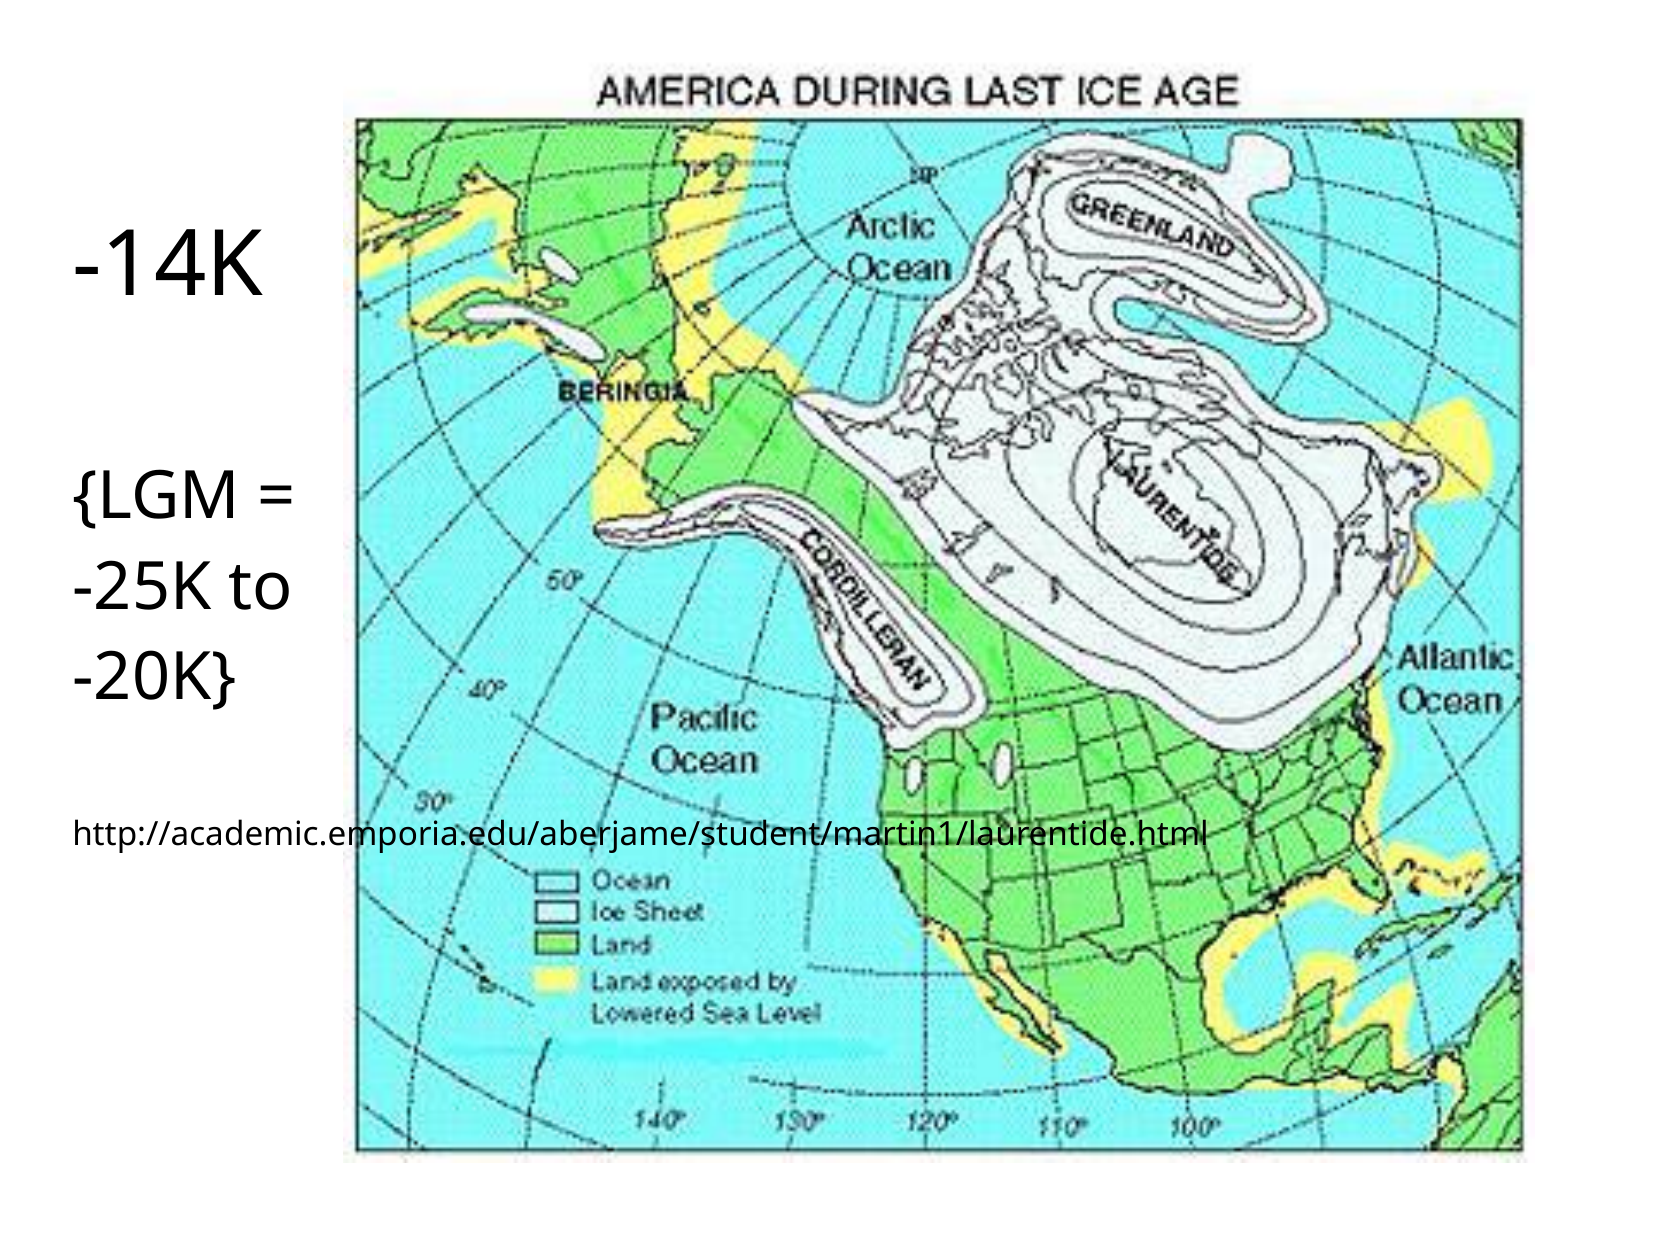

# -14K {LGM = -25K to -20K} http://academic.emporia.edu/aberjame/student/martin1/laurentide.html